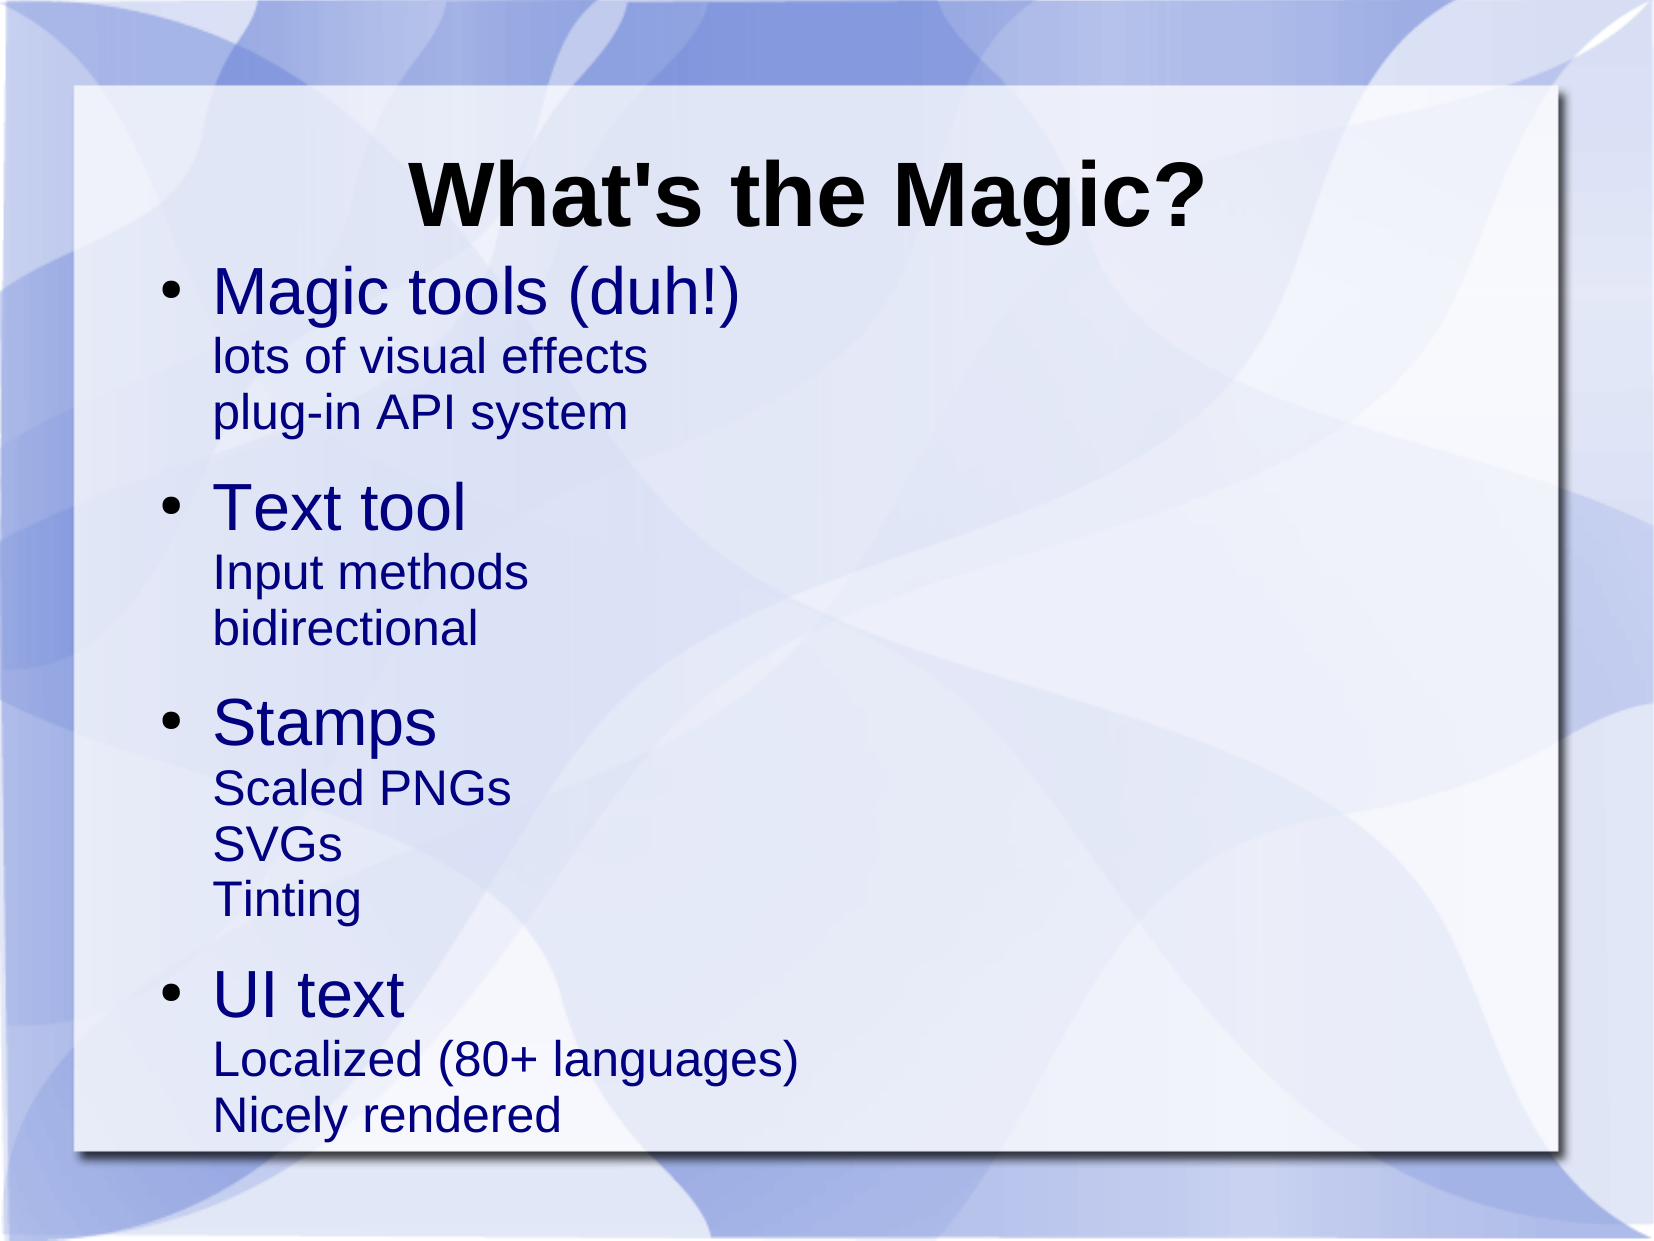

# What's the Magic?
Magic tools (duh!)
lots of visual effects
plug-in API system
Text tool
Input methods
bidirectional
Stamps
Scaled PNGs
SVGs
Tinting
UI text
Localized (80+ languages)
Nicely rendered